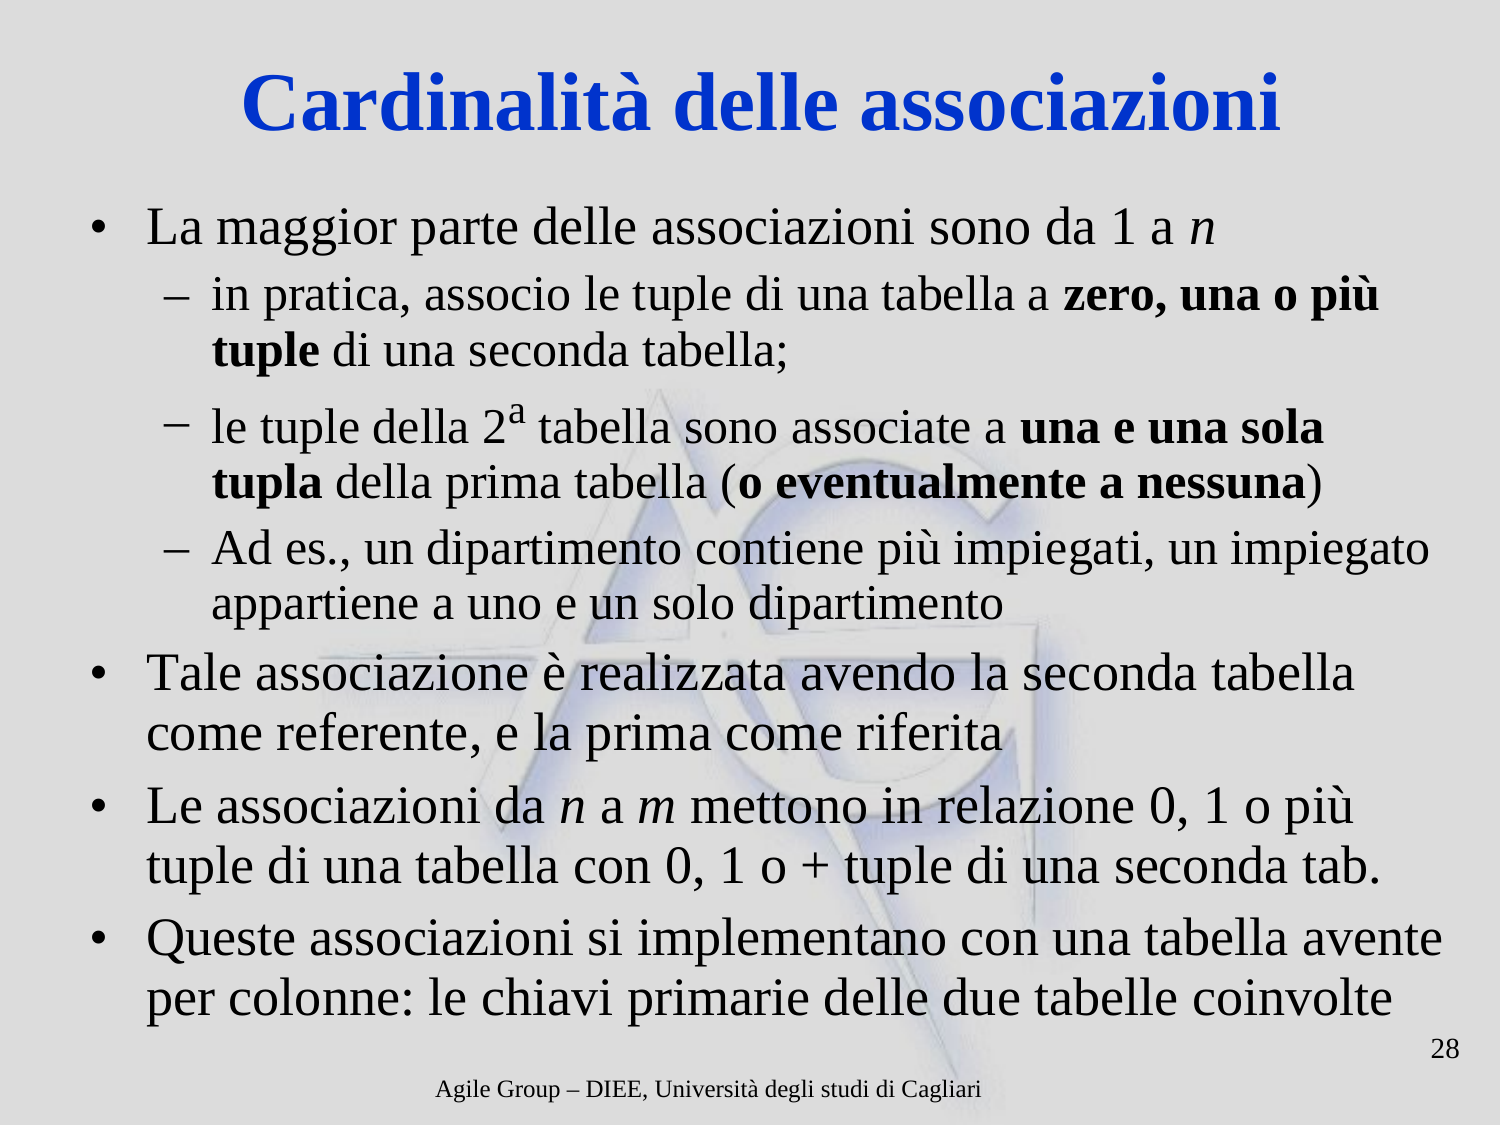

# Cardinalità delle associazioni
La maggior parte delle associazioni sono da 1 a n
in pratica, associo le tuple di una tabella a zero, una o più tuple di una seconda tabella;
le tuple della 2a tabella sono associate a una e una sola tupla della prima tabella (o eventualmente a nessuna)
Ad es., un dipartimento contiene più impiegati, un impiegato appartiene a uno e un solo dipartimento
Tale associazione è realizzata avendo la seconda tabella come referente, e la prima come riferita
Le associazioni da n a m mettono in relazione 0, 1 o più tuple di una tabella con 0, 1 o + tuple di una seconda tab.
Queste associazioni si implementano con una tabella avente per colonne: le chiavi primarie delle due tabelle coinvolte
28